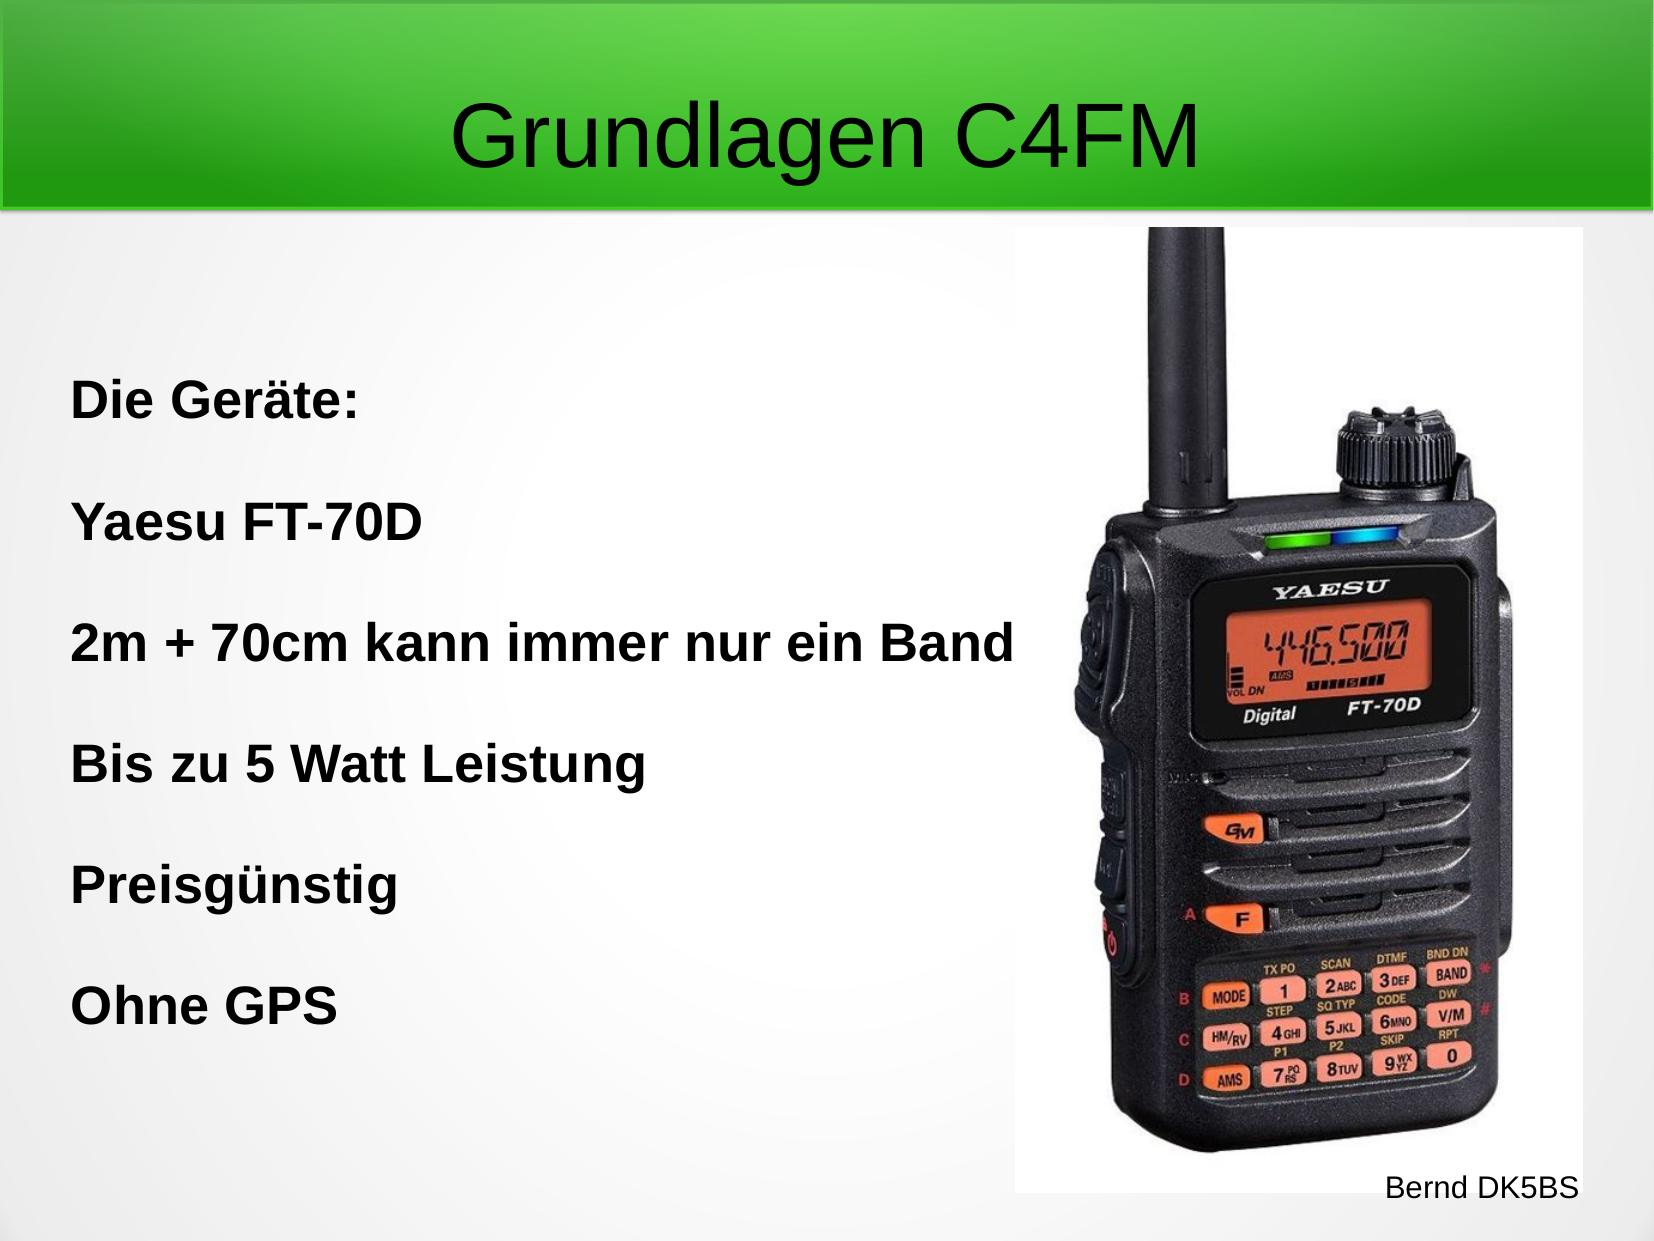

# Grundlagen C4FM
Die Geräte:
Yaesu FT-70D
2m + 70cm kann immer nur ein Band
Bis zu 5 Watt Leistung
Preisgünstig
Ohne GPS
Bernd DK5BS